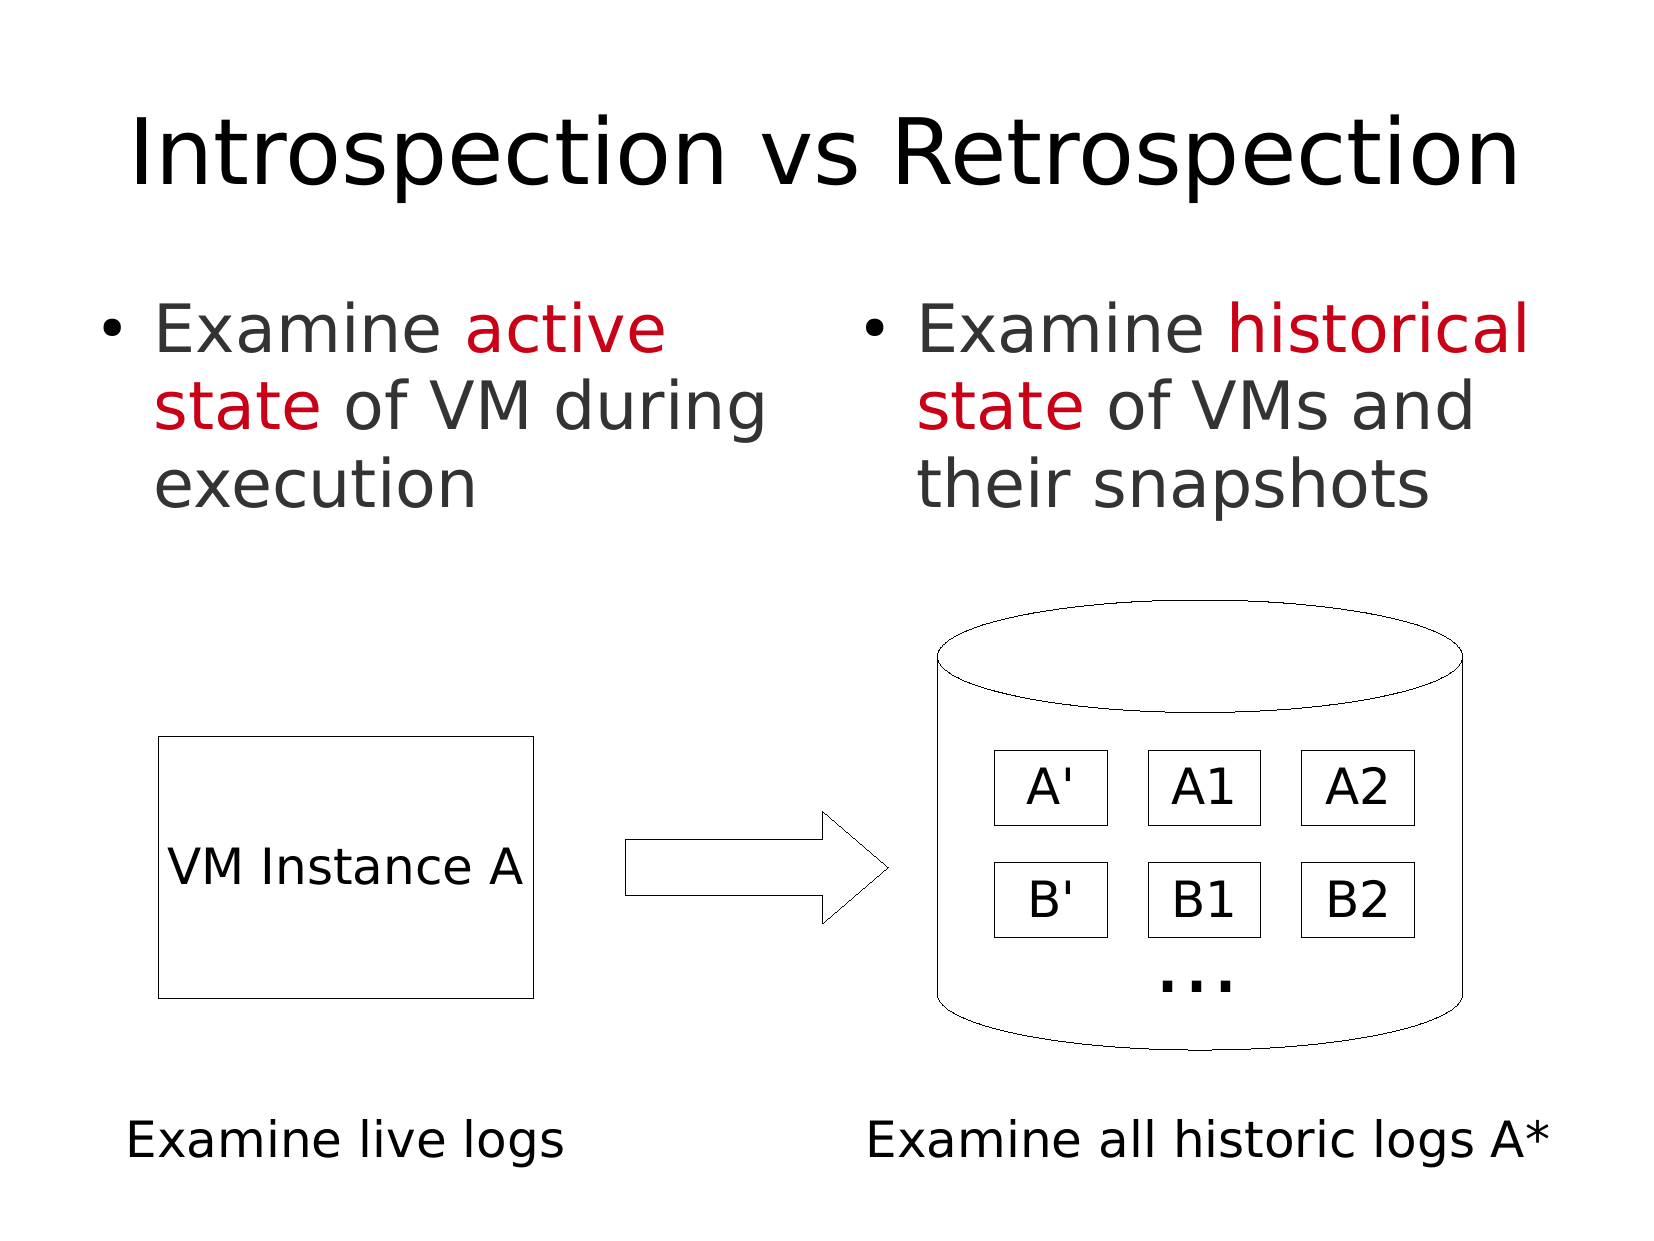

# Introspection vs Retrospection
Examine active state of VM during execution
Examine historical state of VMs and their snapshots
VM Instance A
A'
A1
A2
B'
B1
B2
...
Examine live logs
Examine all historic logs A*